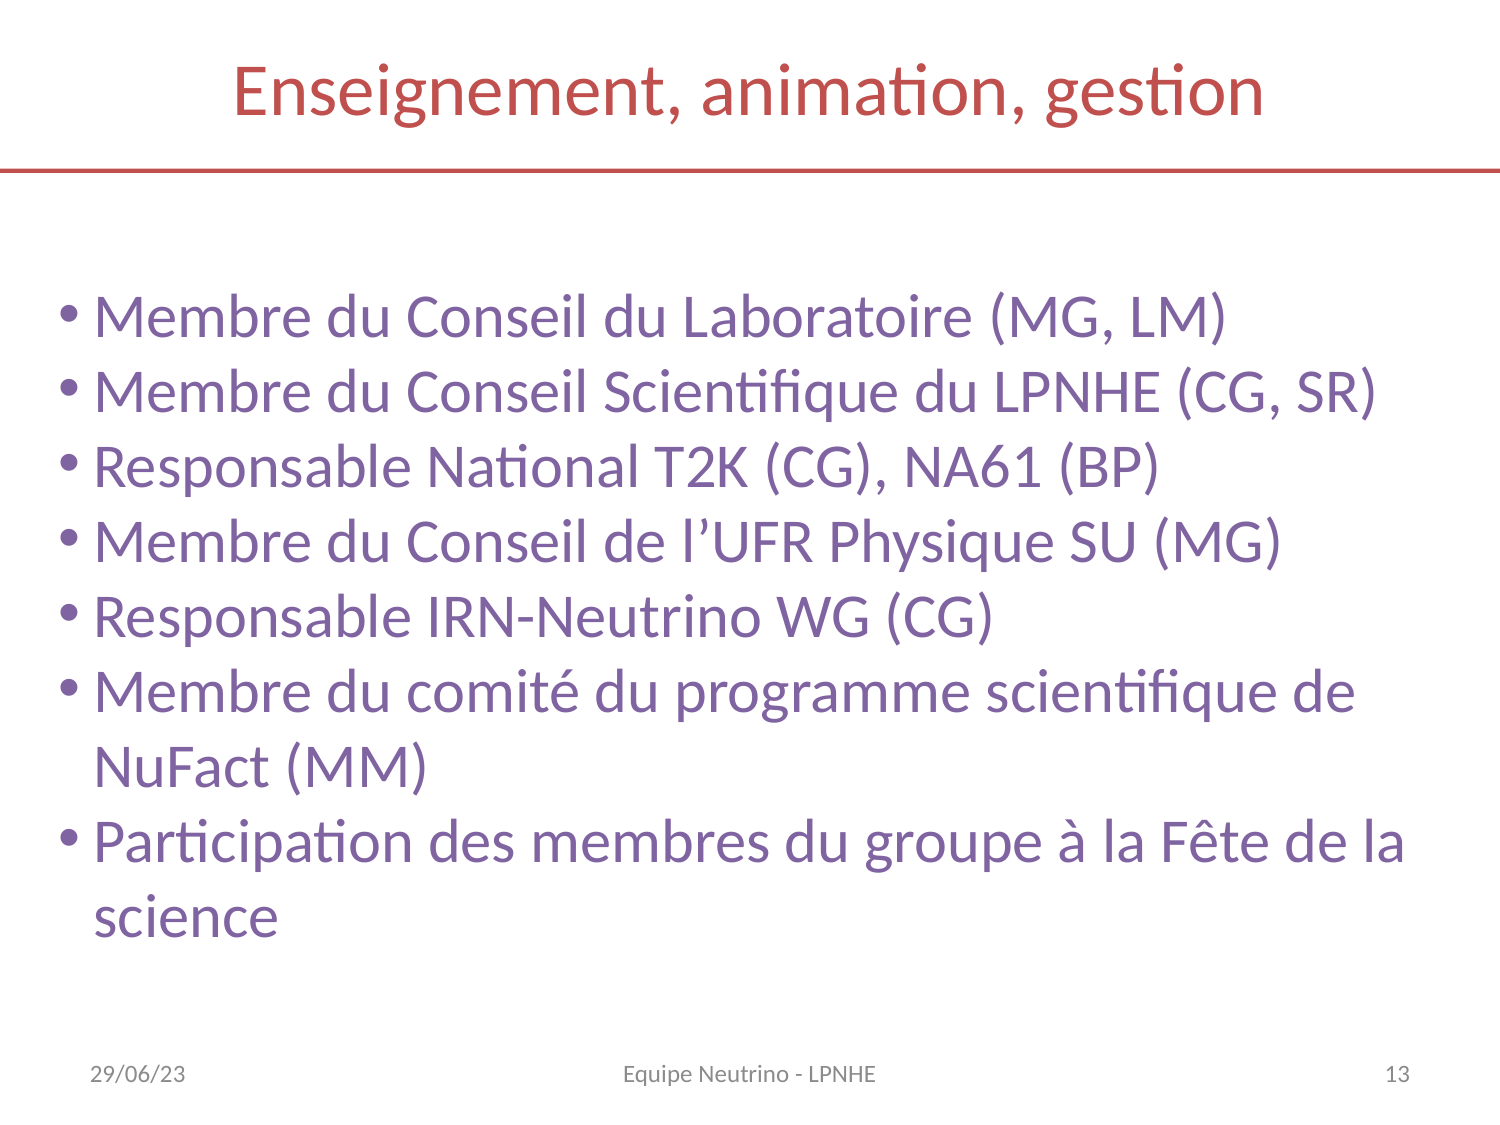

Enseignement, animation, gestion
Membre du Conseil du Laboratoire (MG, LM)
Membre du Conseil Scientifique du LPNHE (CG, SR)
Responsable National T2K (CG), NA61 (BP)
Membre du Conseil de l’UFR Physique SU (MG)
Responsable IRN-Neutrino WG (CG)
Membre du comité du programme scientifique de NuFact (MM)
Participation des membres du groupe à la Fête de la science
29/06/23
Equipe Neutrino - LPNHE